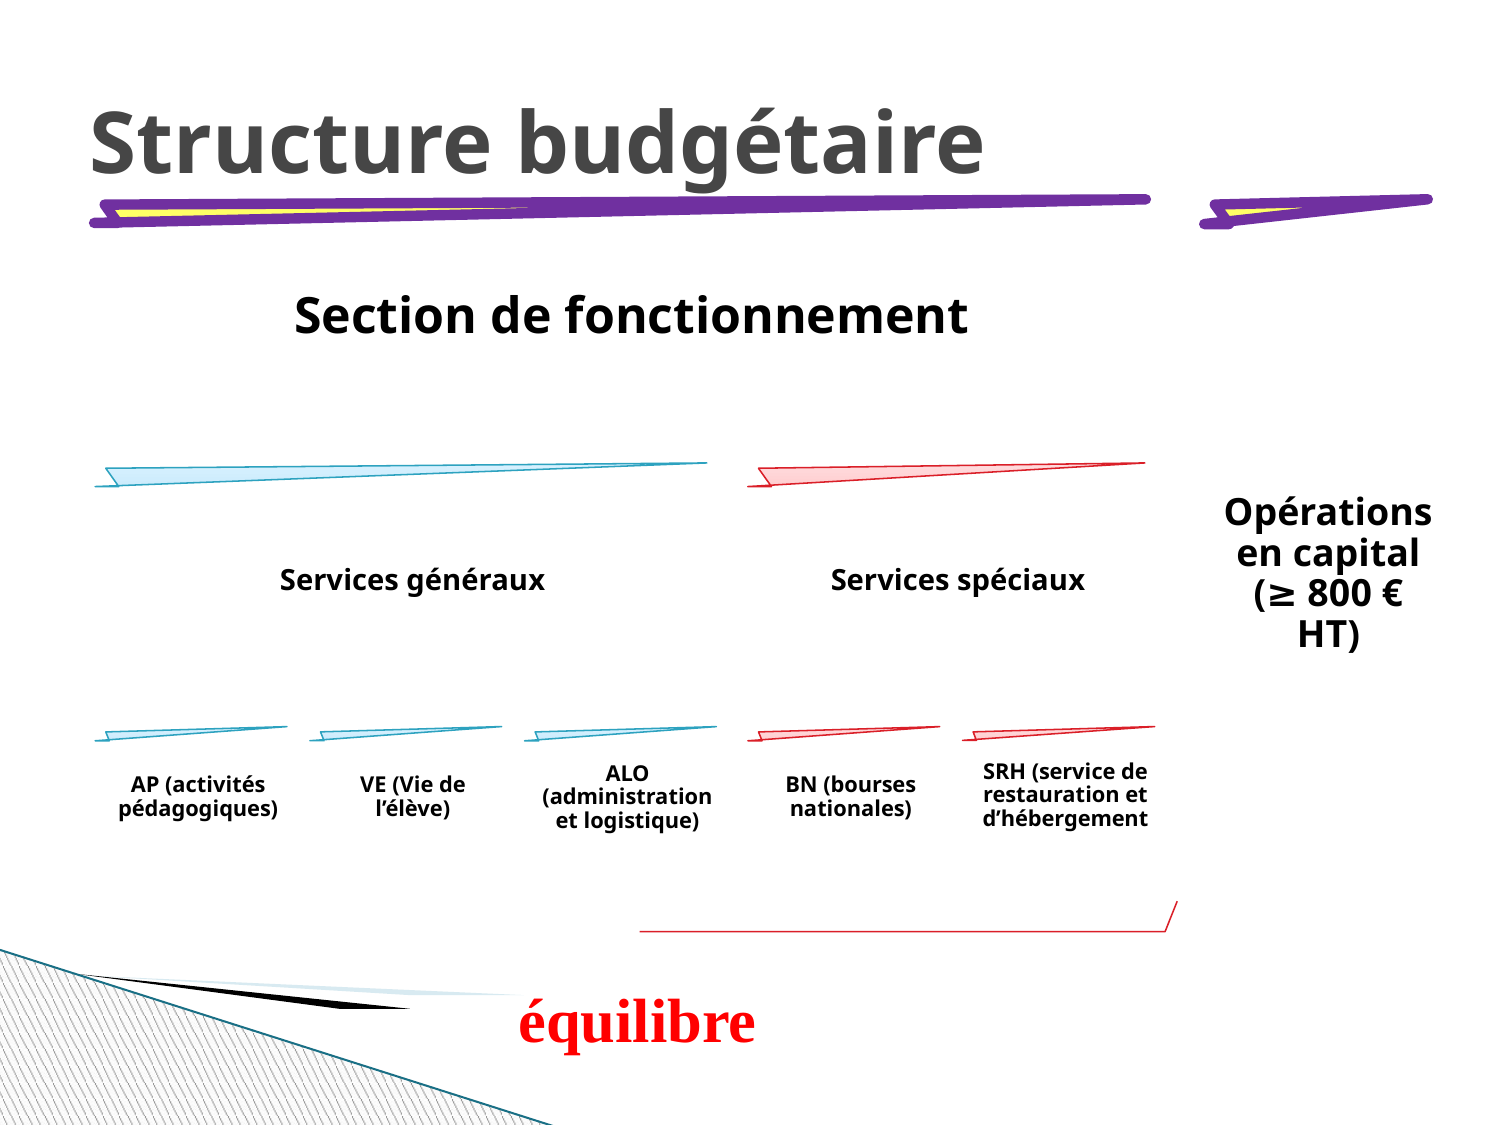

# Structure budgétaire
Section de fonctionnement
Opérations en capital (≥ 800 € HT)
Services généraux
Services spéciaux
AP (activités pédagogiques)
VE (Vie de l’élève)
ALO (administration et logistique)
BN (bourses nationales)
SRH (service de restauration et d’hébergement
équilibre